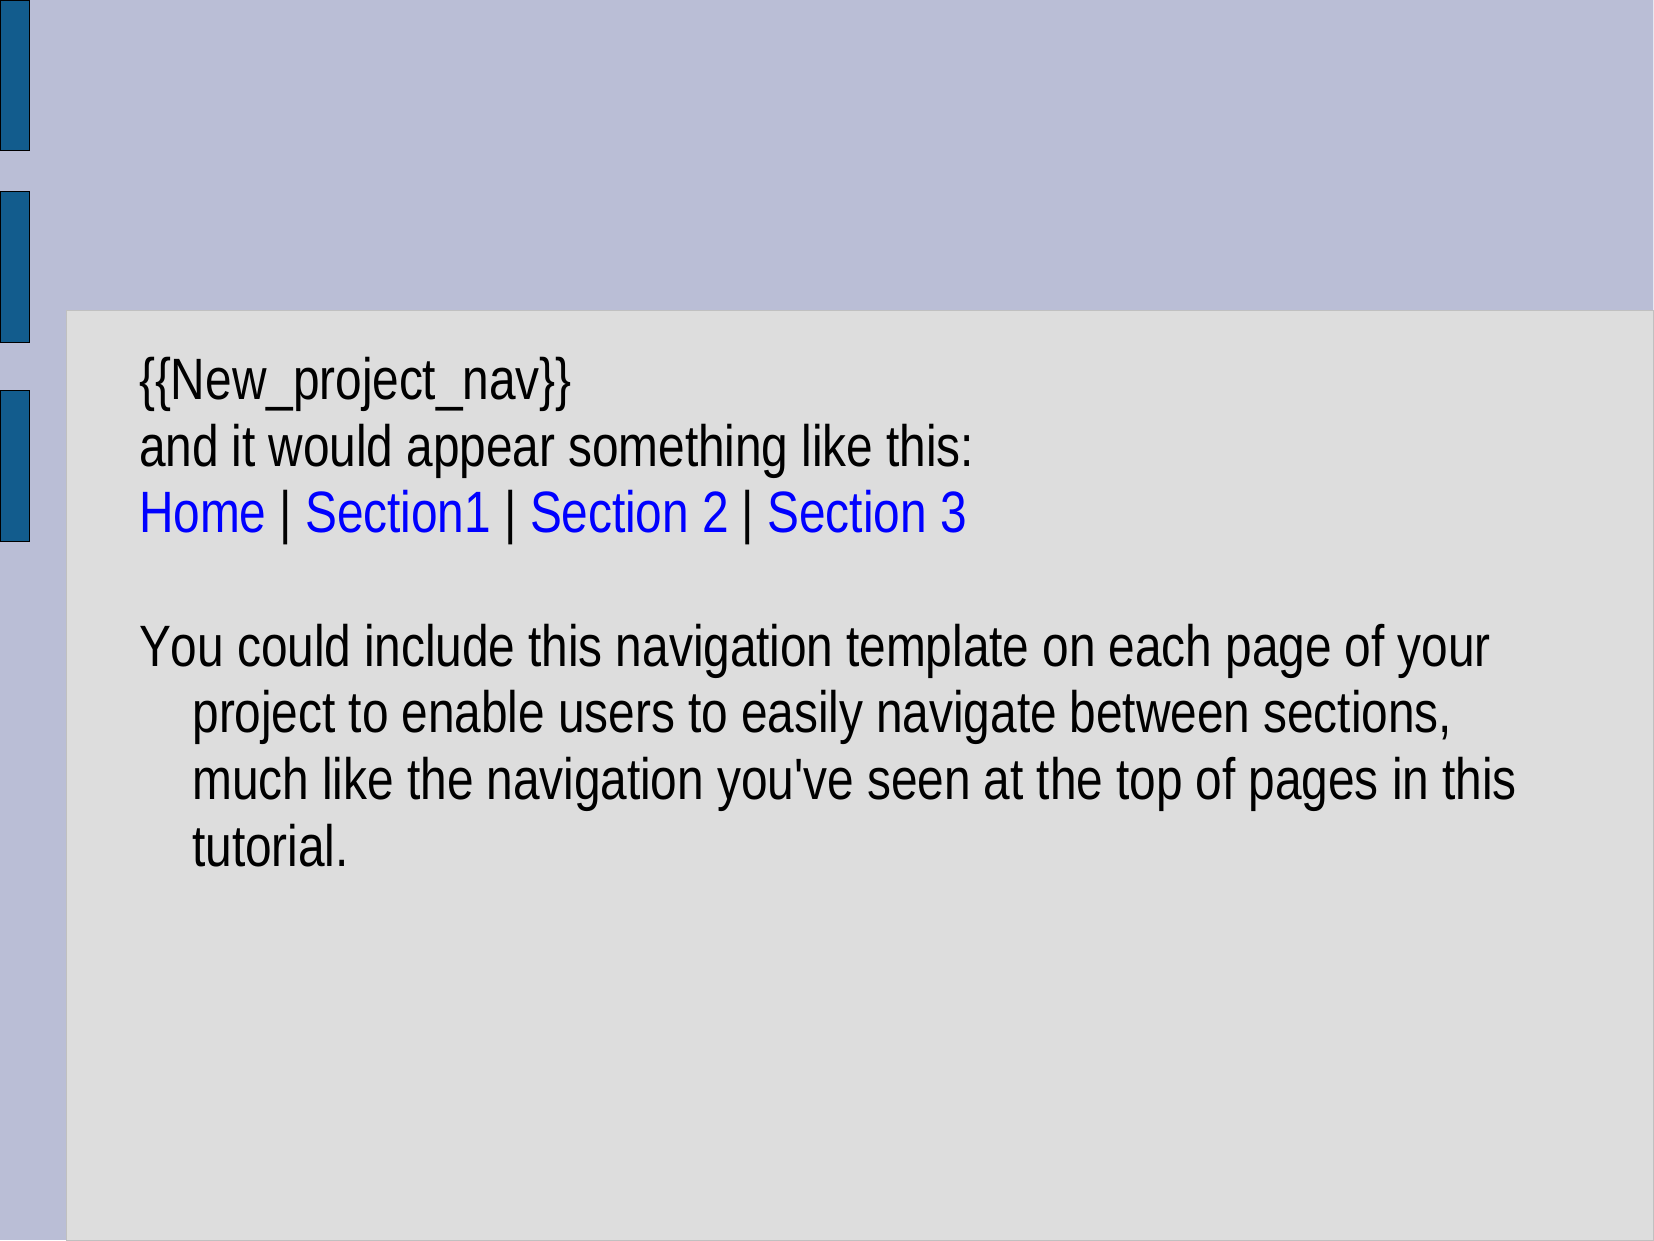

# {{New_project_nav}}
and it would appear something like this:
Home | Section1 | Section 2 | Section 3
You could include this navigation template on each page of your project to enable users to easily navigate between sections, much like the navigation you've seen at the top of pages in this tutorial.